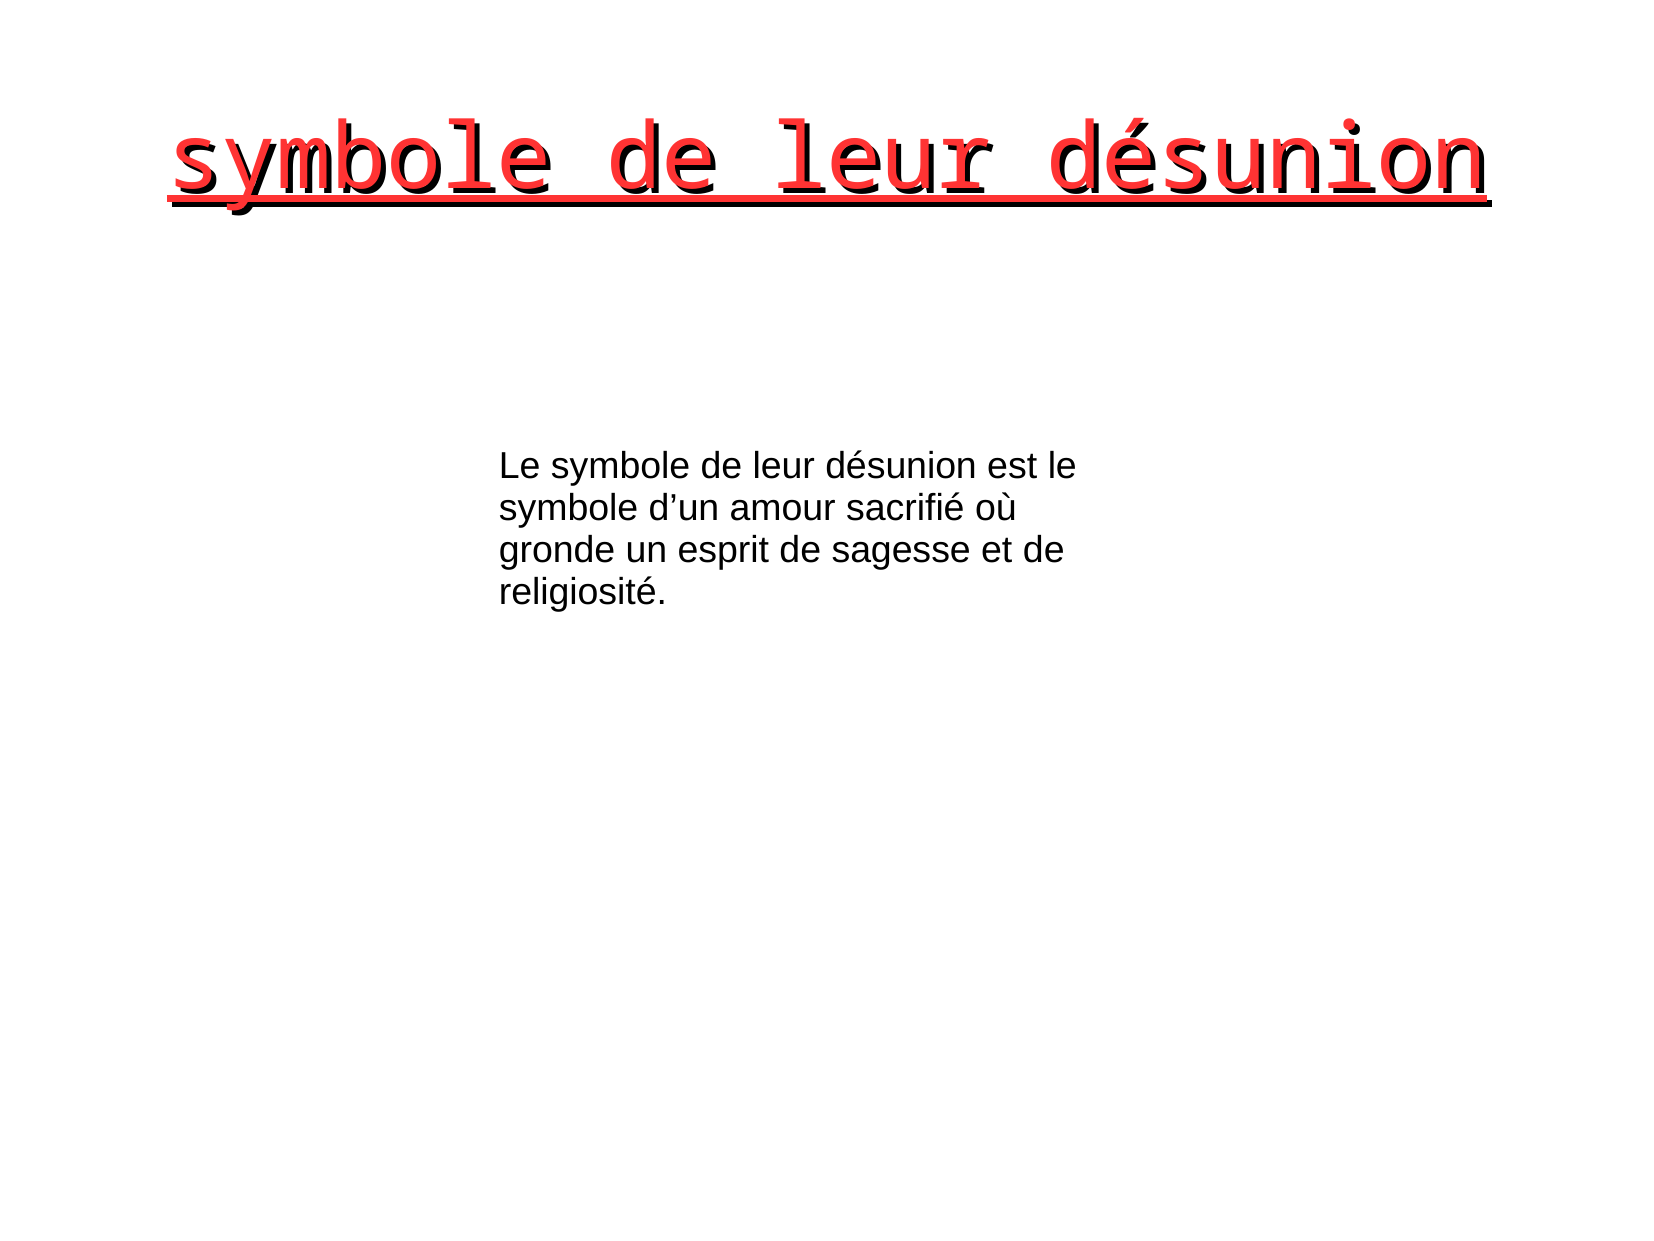

# symbole de leur désunion
Le symbole de leur désunion est le symbole d’un amour sacrifié où gronde un esprit de sagesse et de religiosité.